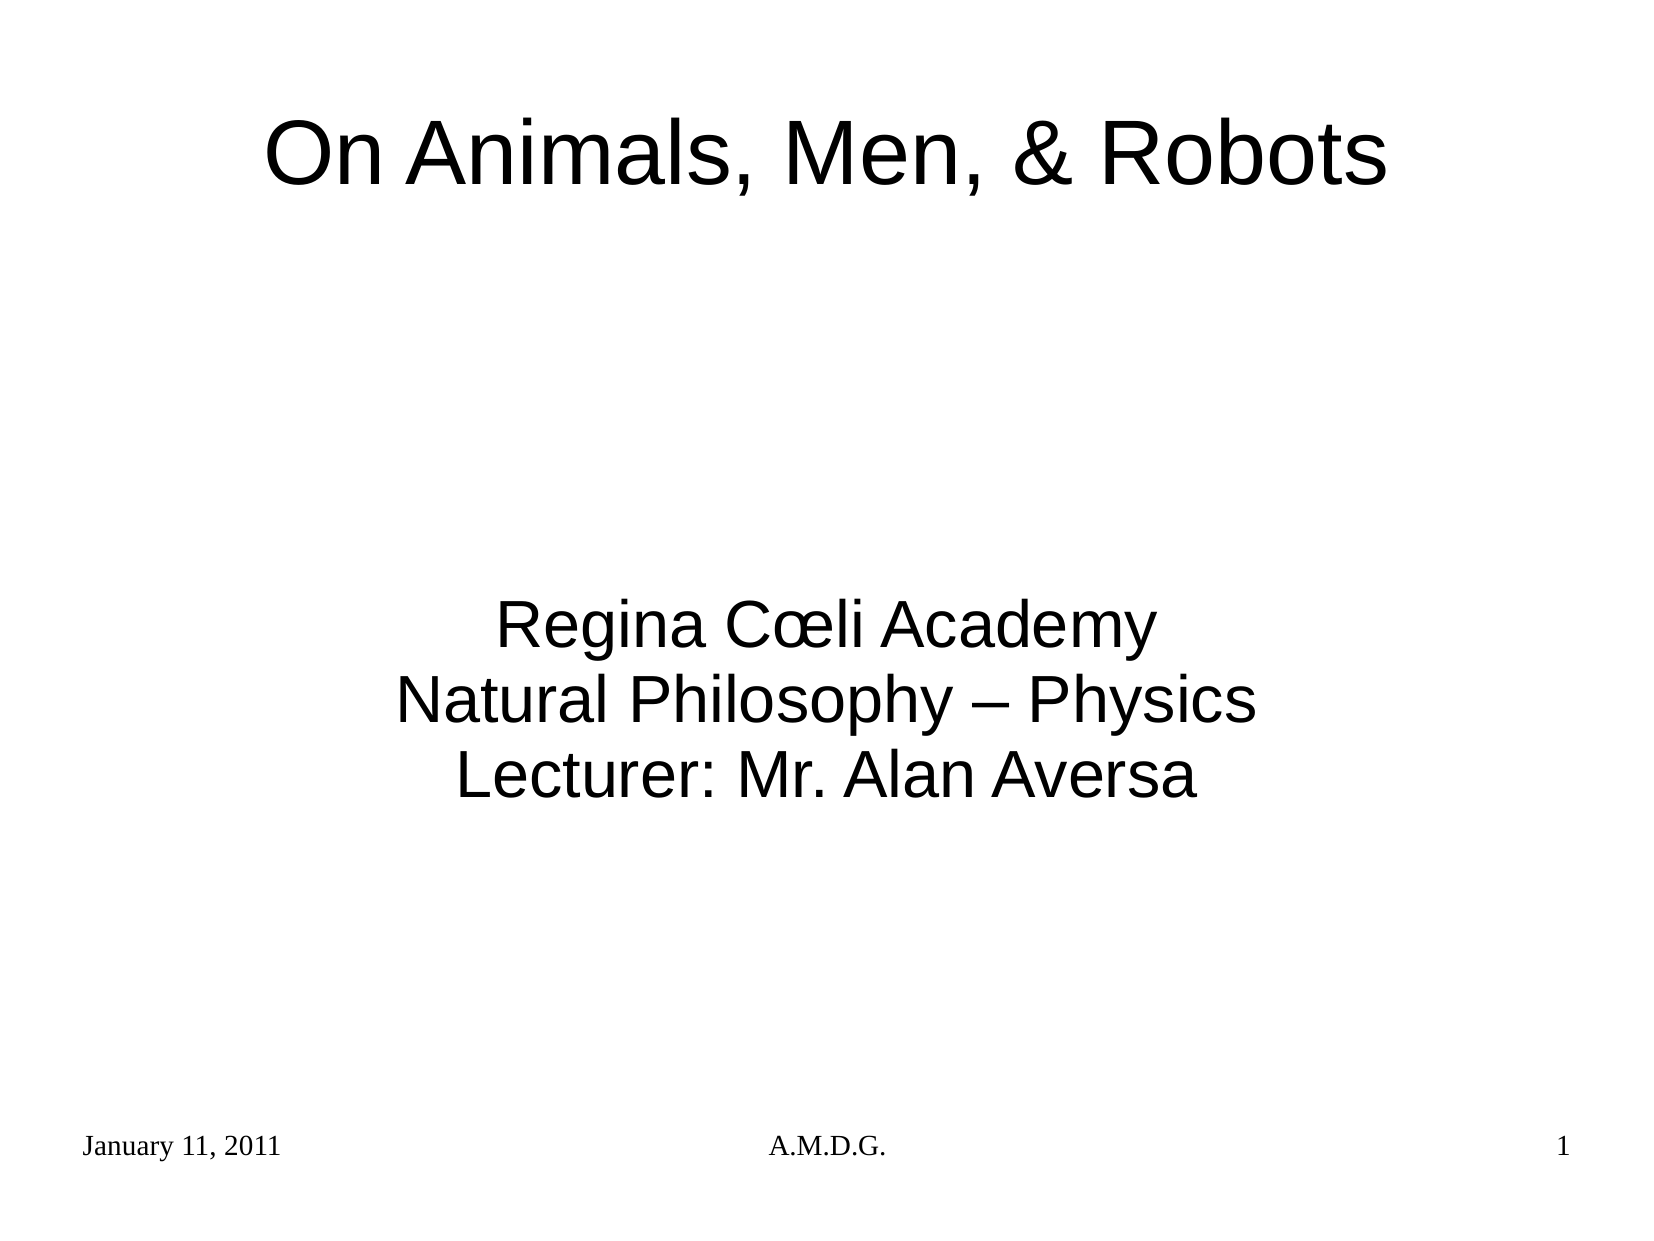

# On Animals, Men, & Robots
Regina Cœli Academy
Natural Philosophy – Physics
Lecturer: Mr. Alan Aversa
January 11, 2011
A.M.D.G.
1